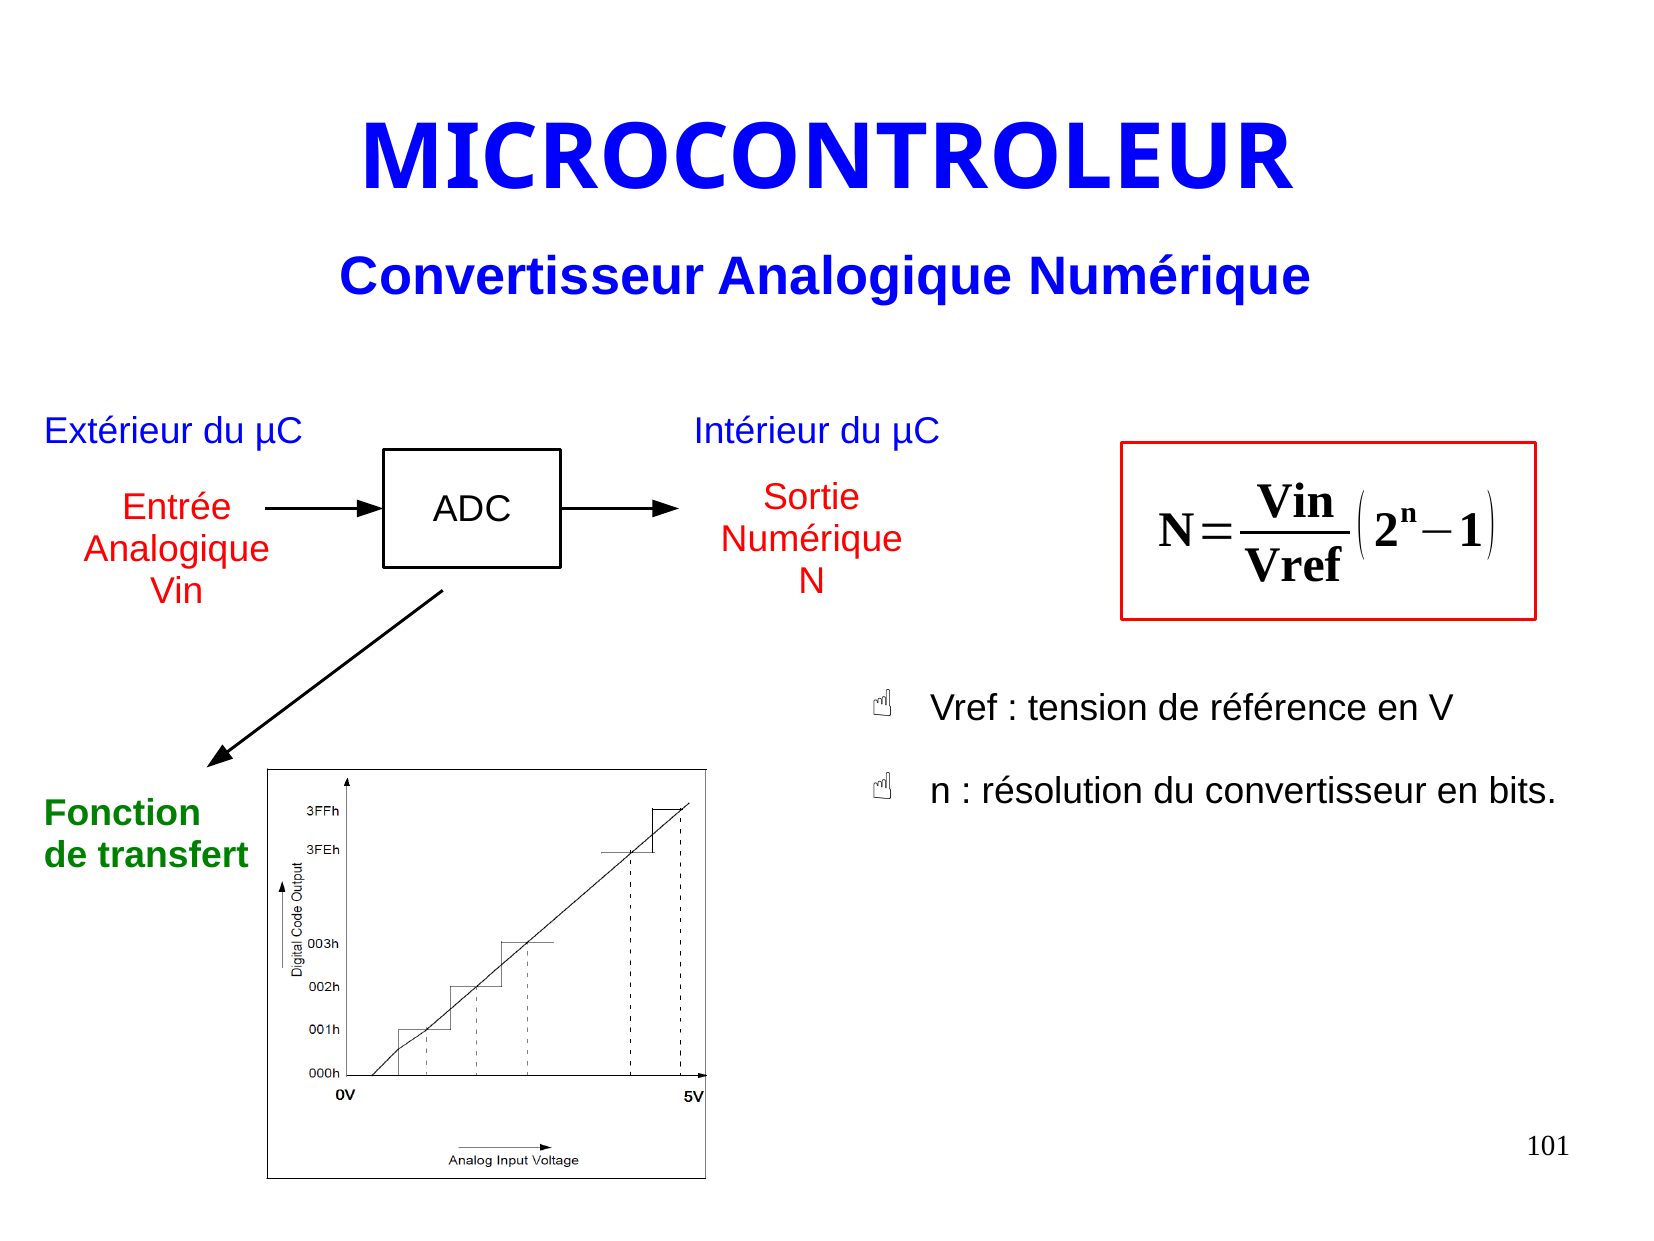

# MICROCONTROLEUR
Convertisseur Analogique Numérique
Extérieur du µC
Intérieur du µC
ADC
Sortie Numérique
N
Entrée Analogique
Vin
Vref : tension de référence en V
n : résolution du convertisseur en bits.
Fonction de transfert
101